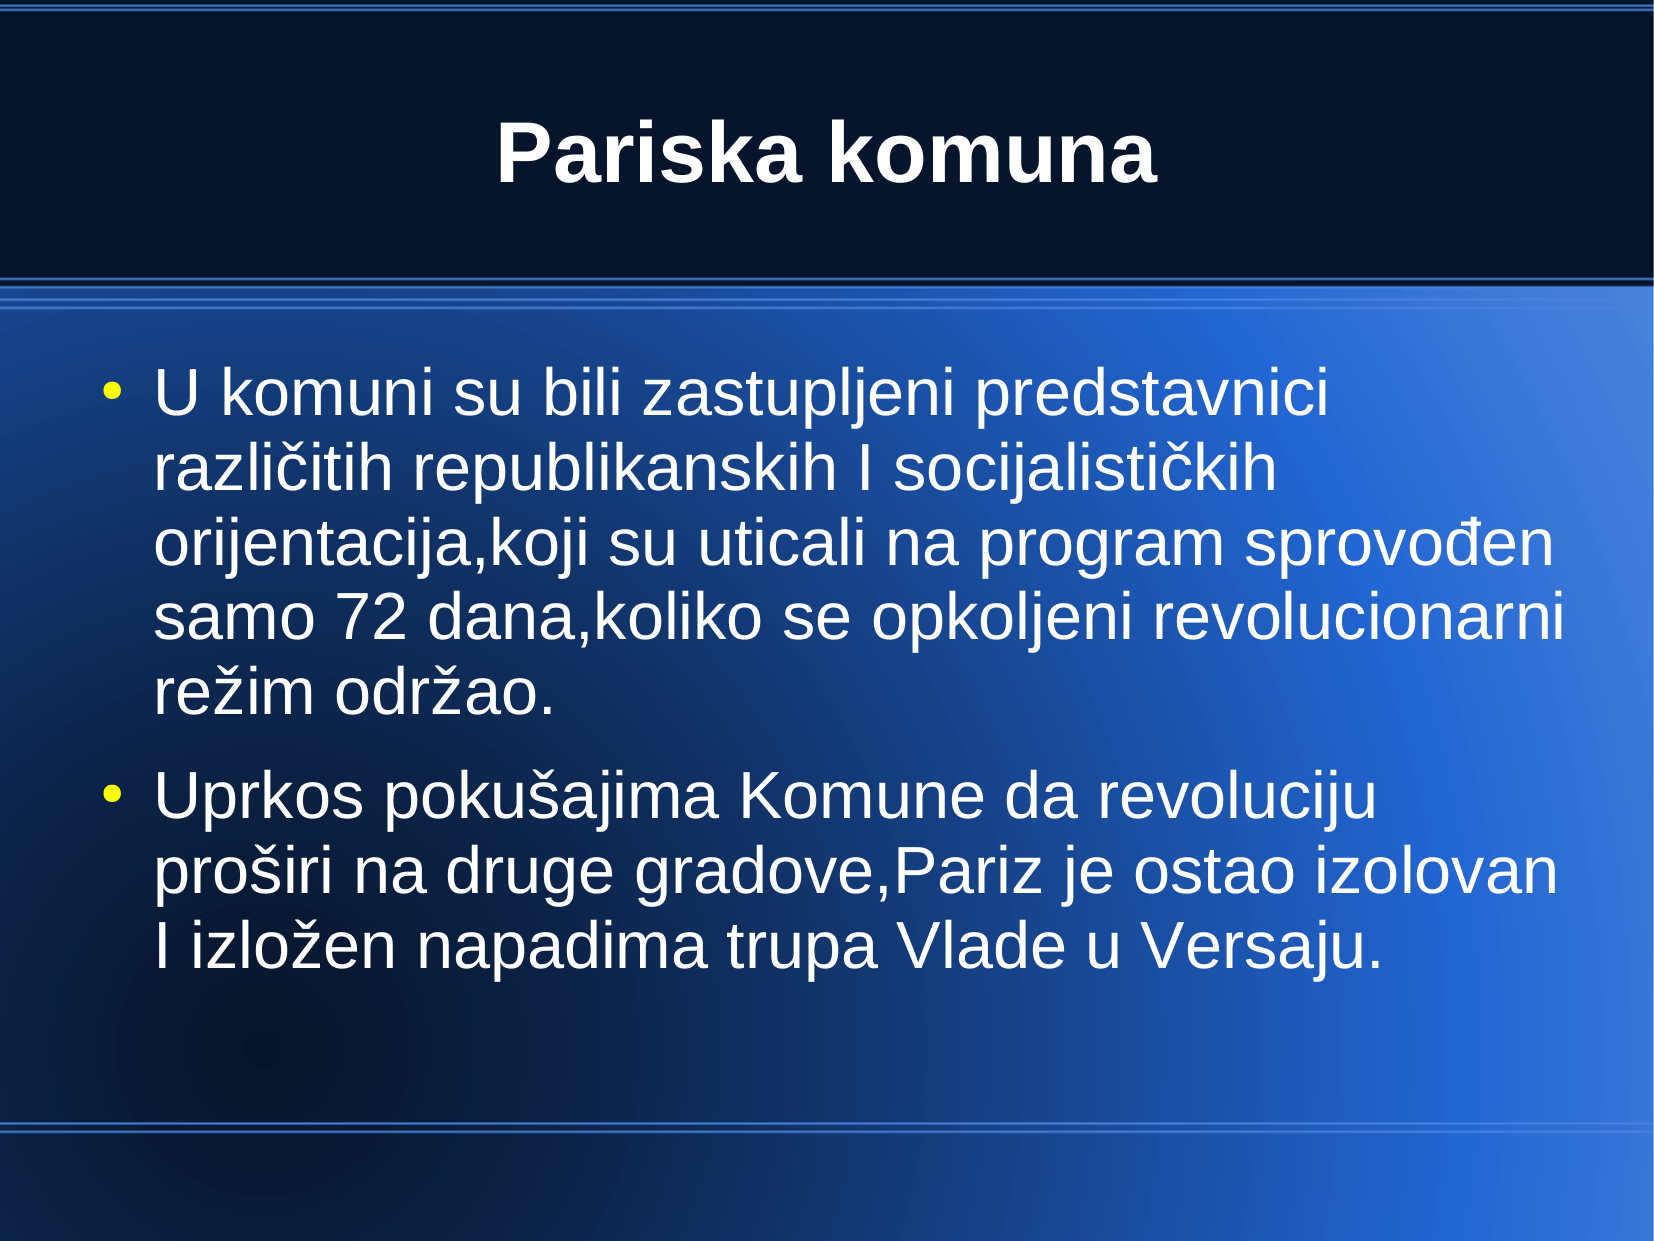

# Pariska komuna
U komuni su bili zastupljeni predstavnici različitih republikanskih I socijalističkih orijentacija,koji su uticali na program sprovođen samo 72 dana,koliko se opkoljeni revolucionarni režim održao.
Uprkos pokušajima Komune da revoluciju proširi na druge gradove,Pariz je ostao izolovan I izložen napadima trupa Vlade u Versaju.